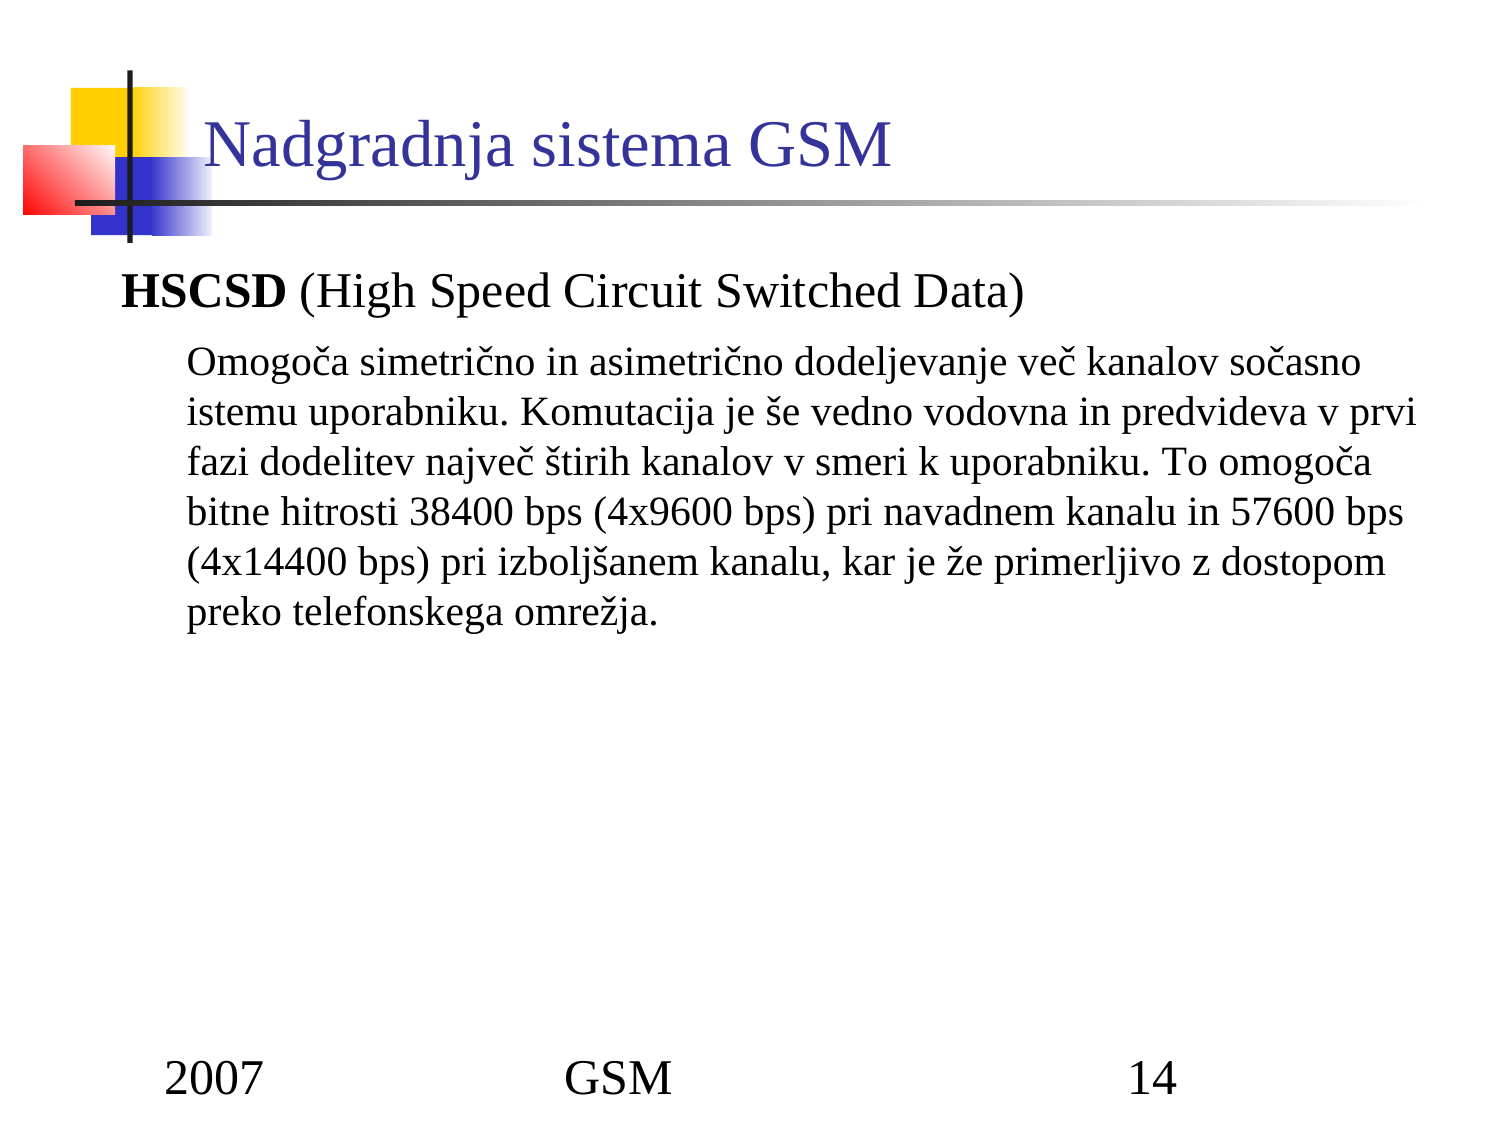

# Nadgradnja sistema GSM
	HSCSD (High Speed Circuit Switched Data)
	Omogoča simetrično in asimetrično dodeljevanje več kanalov sočasno istemu uporabniku. Komutacija je še vedno vodovna in predvideva v prvi fazi dodelitev največ štirih kanalov v smeri k uporabniku. To omogoča bitne hitrosti 38400 bps (4x9600 bps) pri navadnem kanalu in 57600 bps (4x14400 bps) pri izboljšanem kanalu, kar je že primerljivo z dostopom preko telefonskega omrežja.
2007
GSM
14